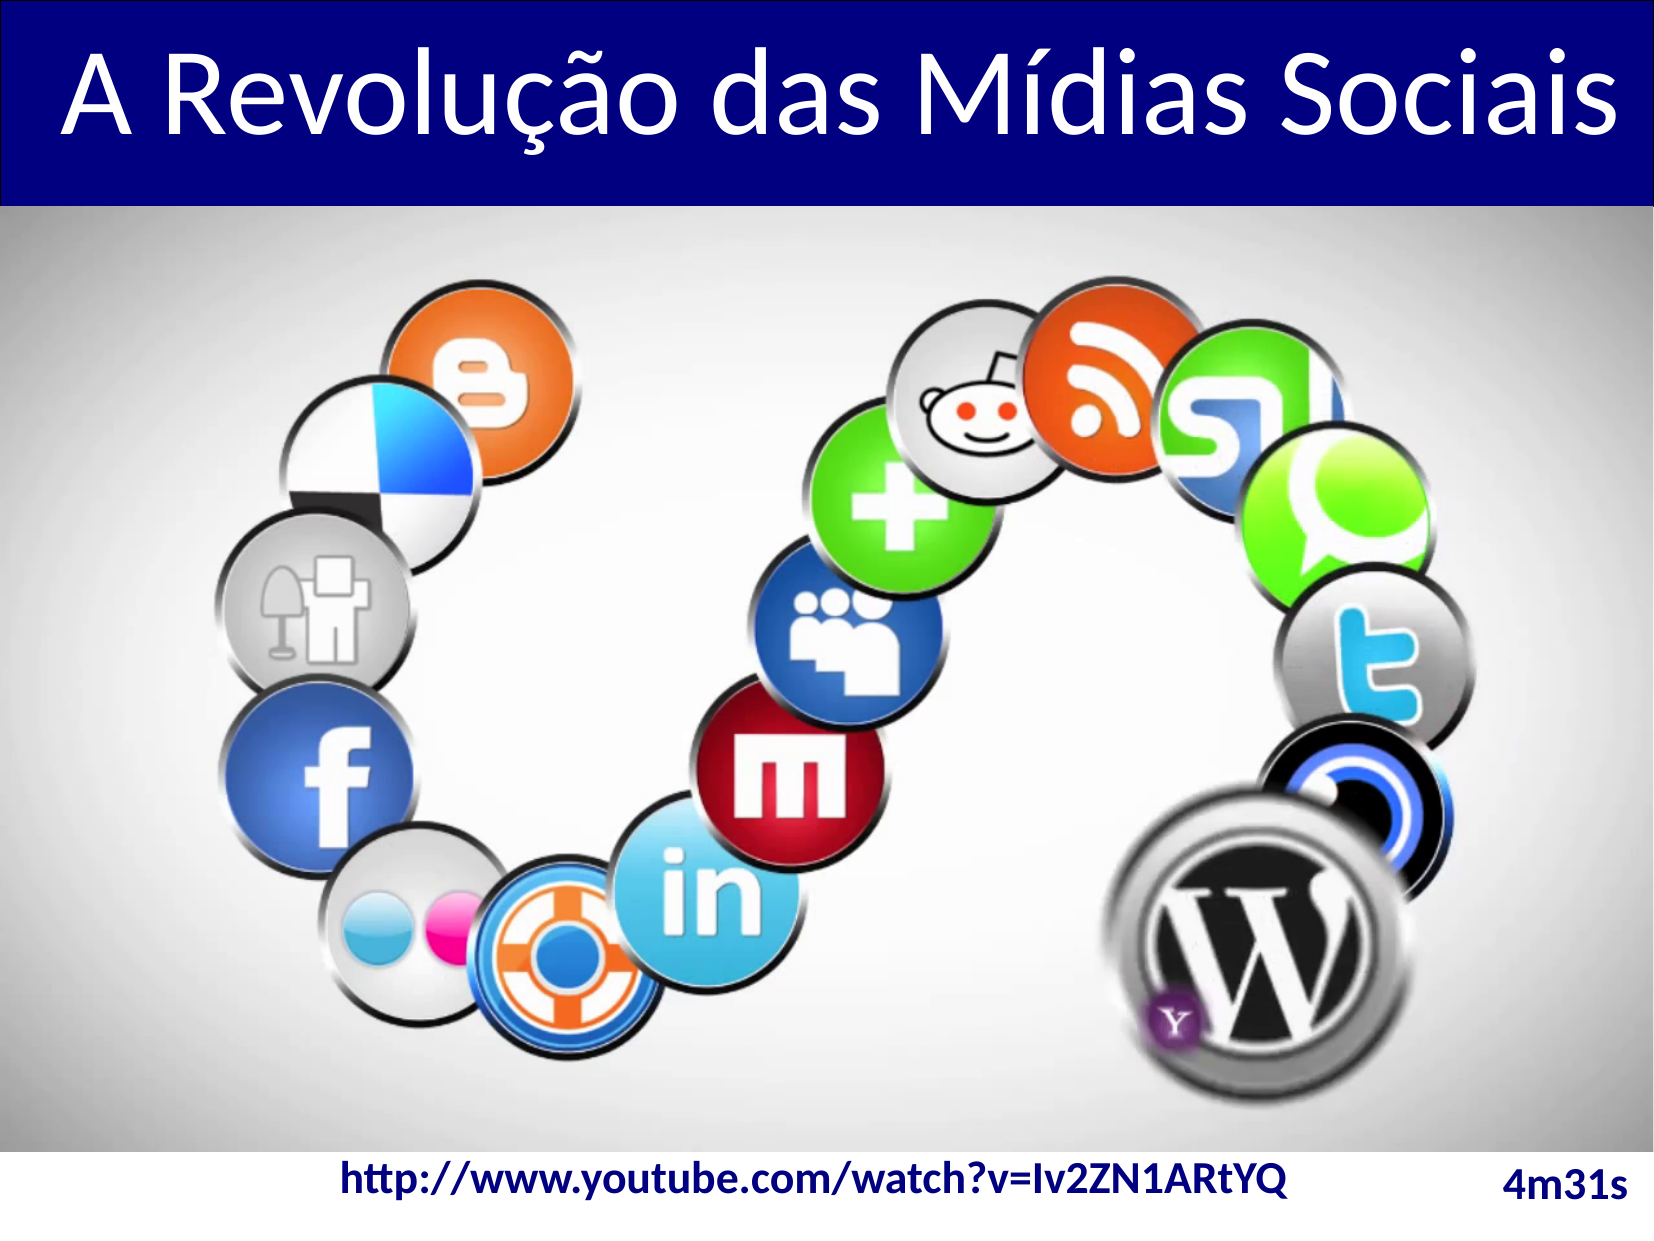

# A Revolução das Mídias Sociais
http://www.youtube.com/watch?v=Iv2ZN1ARtYQ
4m31s